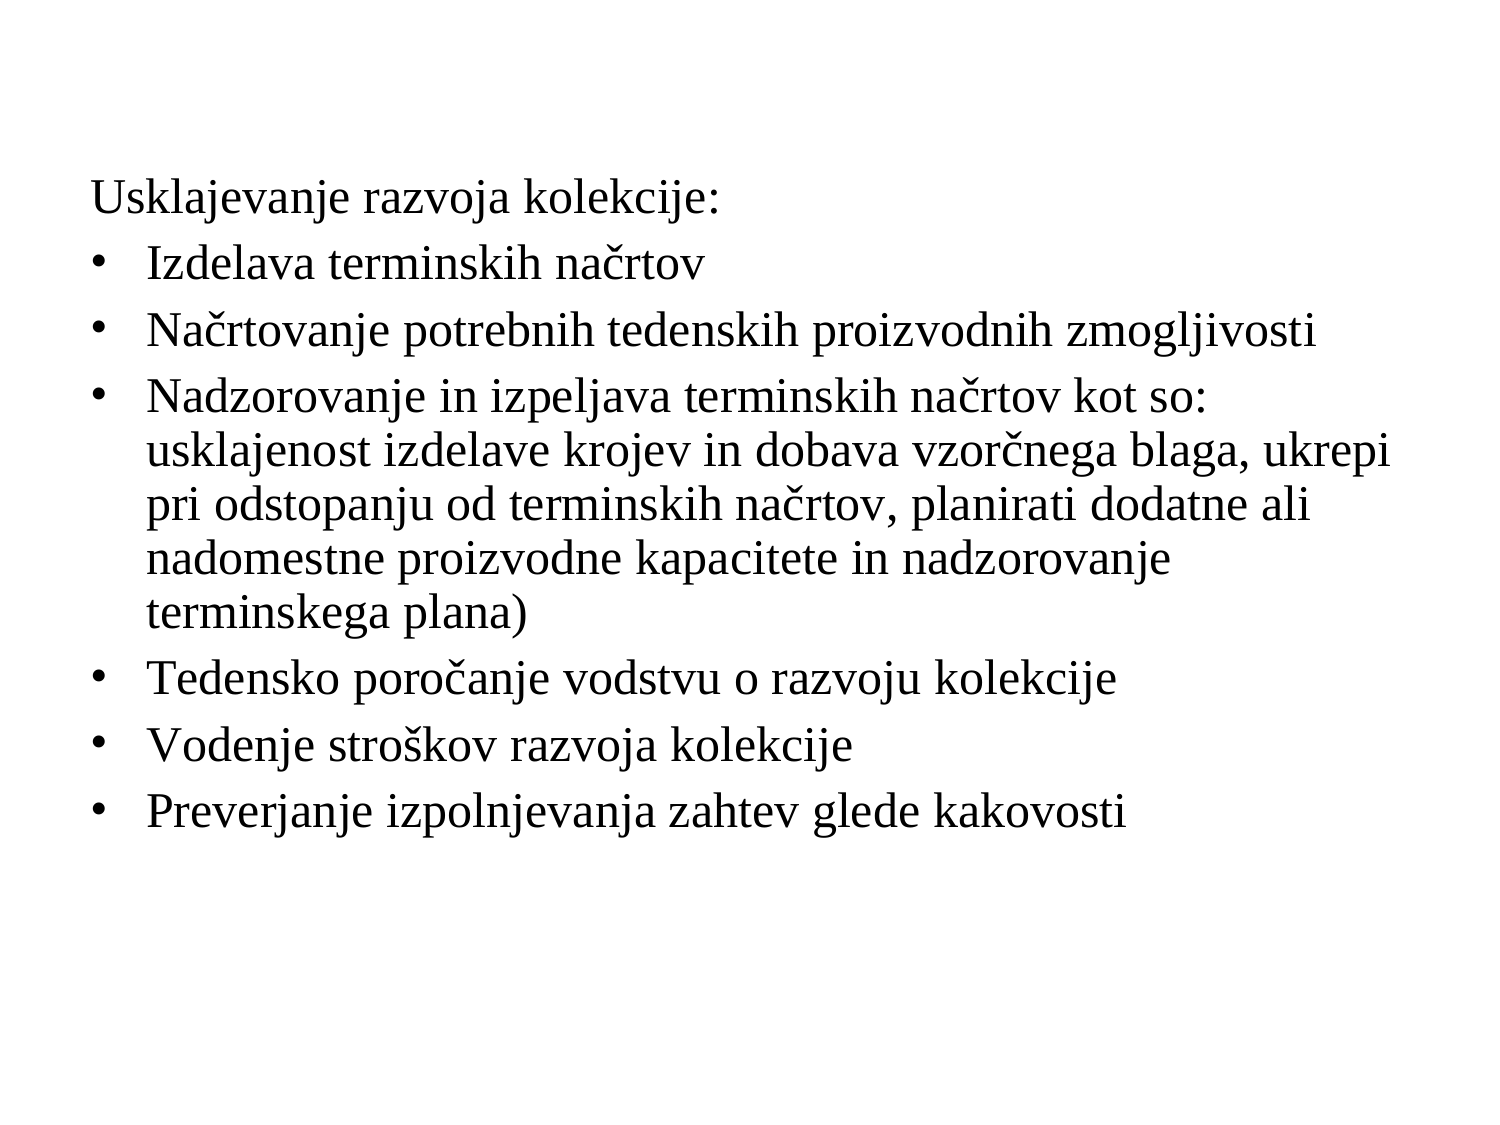

# Usklajevanje razvoja kolekcije:
Izdelava terminskih načrtov
Načrtovanje potrebnih tedenskih proizvodnih zmogljivosti
Nadzorovanje in izpeljava terminskih načrtov kot so: usklajenost izdelave krojev in dobava vzorčnega blaga, ukrepi pri odstopanju od terminskih načrtov, planirati dodatne ali nadomestne proizvodne kapacitete in nadzorovanje terminskega plana)
Tedensko poročanje vodstvu o razvoju kolekcije
Vodenje stroškov razvoja kolekcije
Preverjanje izpolnjevanja zahtev glede kakovosti